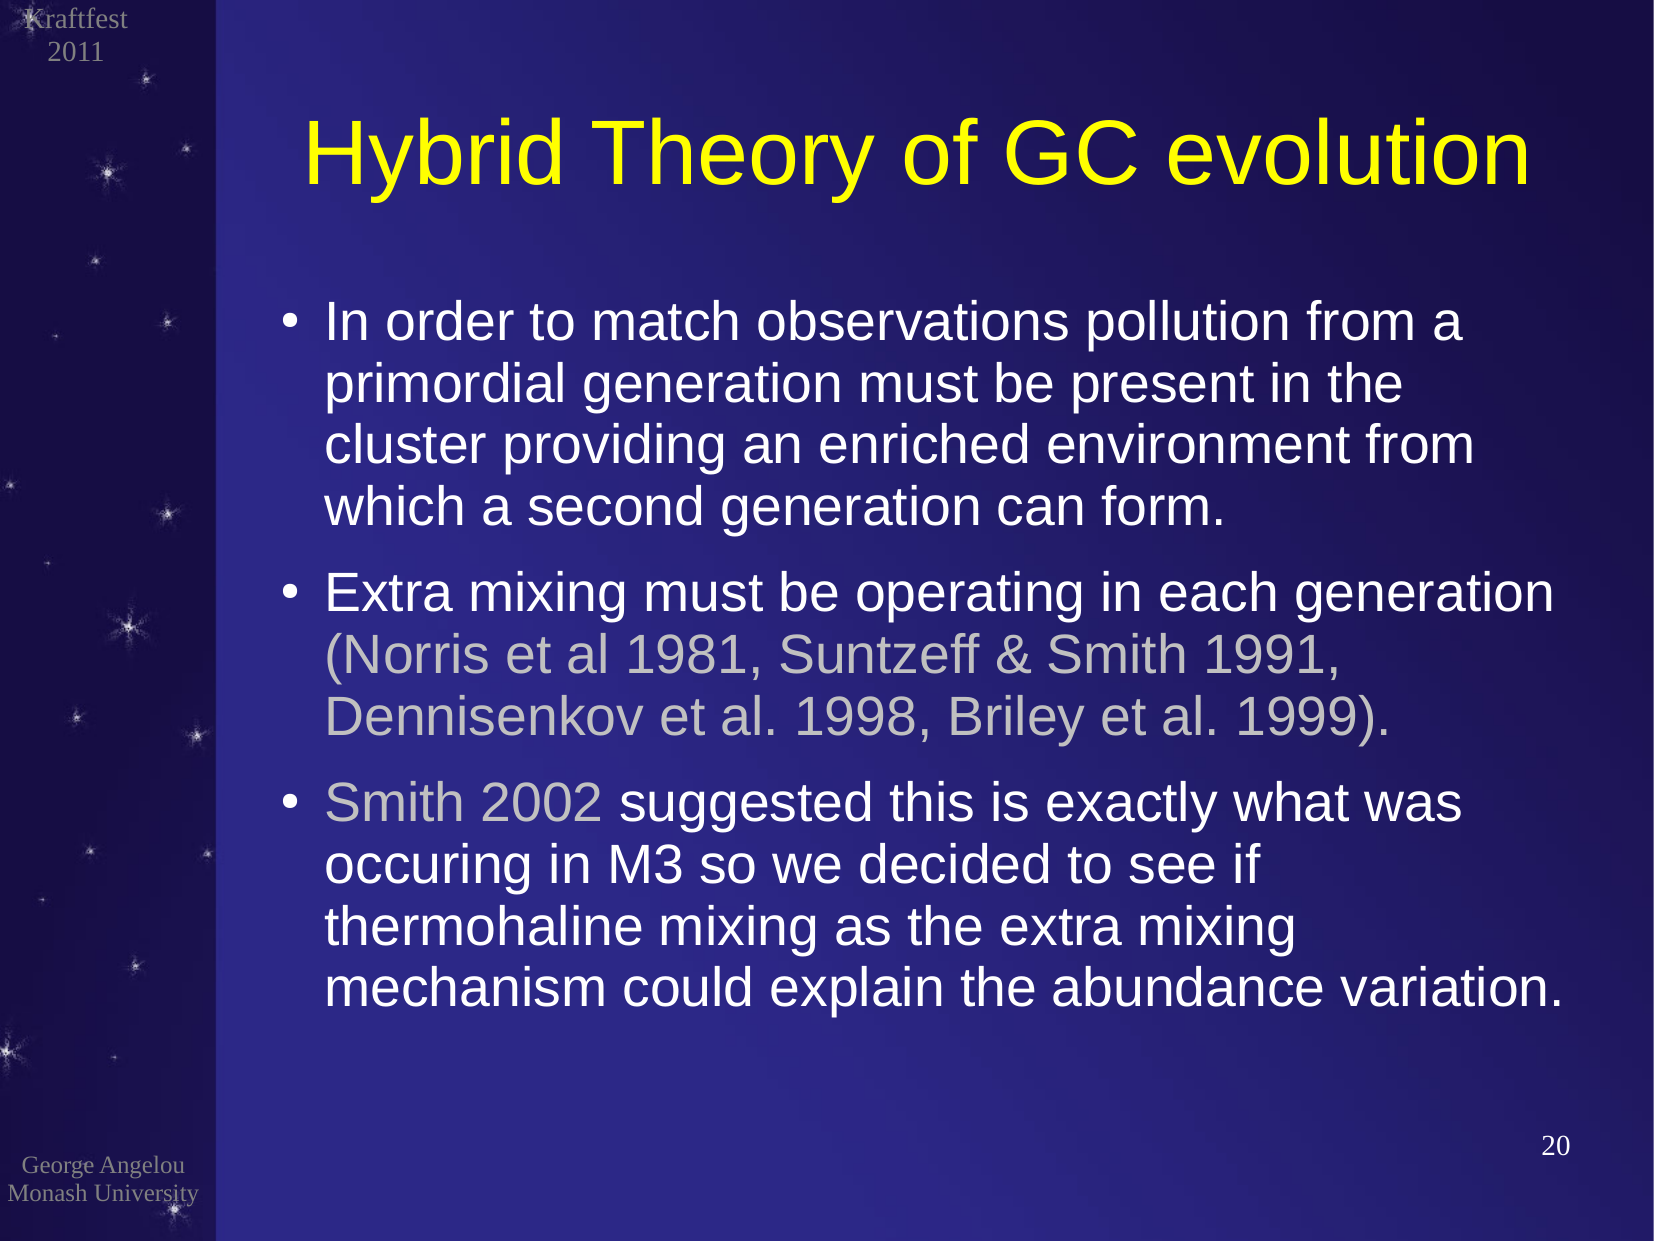

# Hybrid Theory of GC evolution
In order to match observations pollution from a primordial generation must be present in the cluster providing an enriched environment from which a second generation can form.
Extra mixing must be operating in each generation (Norris et al 1981, Suntzeff & Smith 1991, Dennisenkov et al. 1998, Briley et al. 1999).
Smith 2002 suggested this is exactly what was occuring in M3 so we decided to see if thermohaline mixing as the extra mixing mechanism could explain the abundance variation.
20